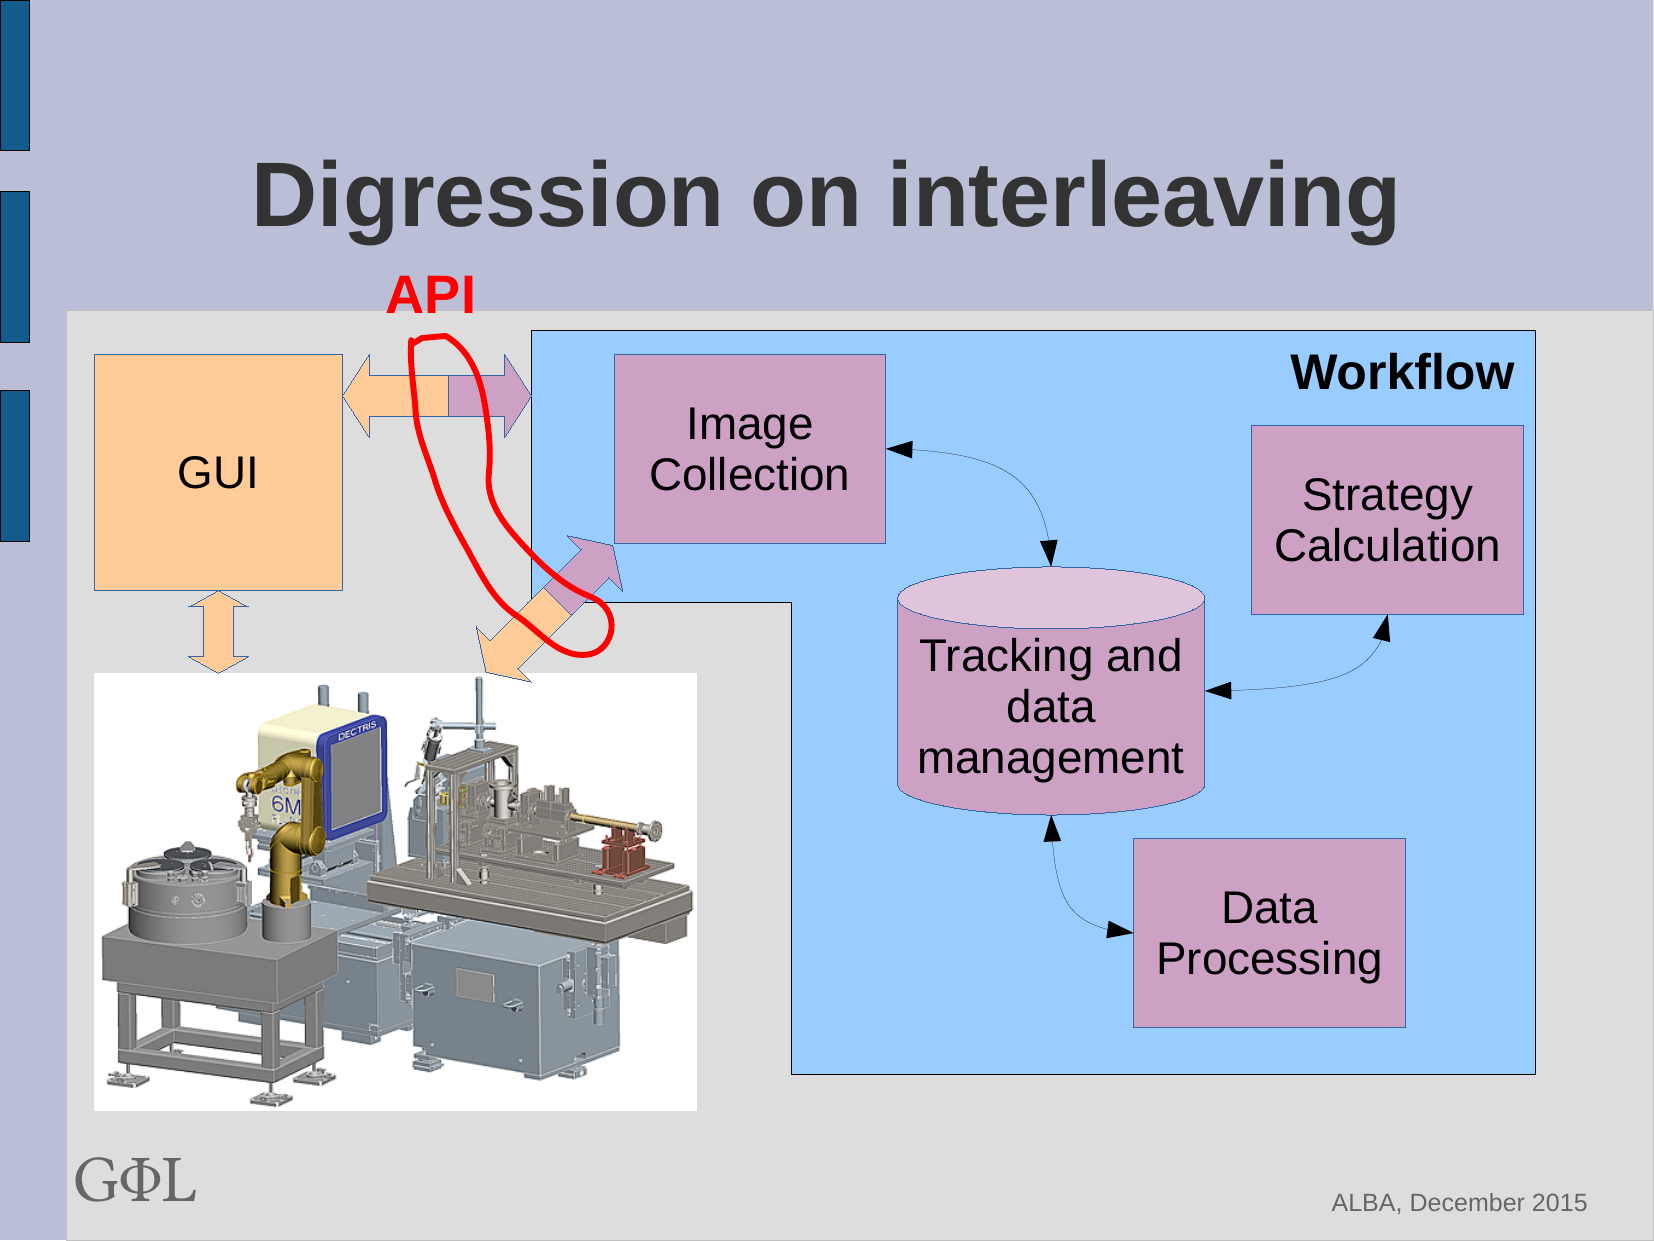

# Digression on interleaving
API
Workflow
GUI
Image Collection
Strategy Calculation
Tracking and data management
Data Processing